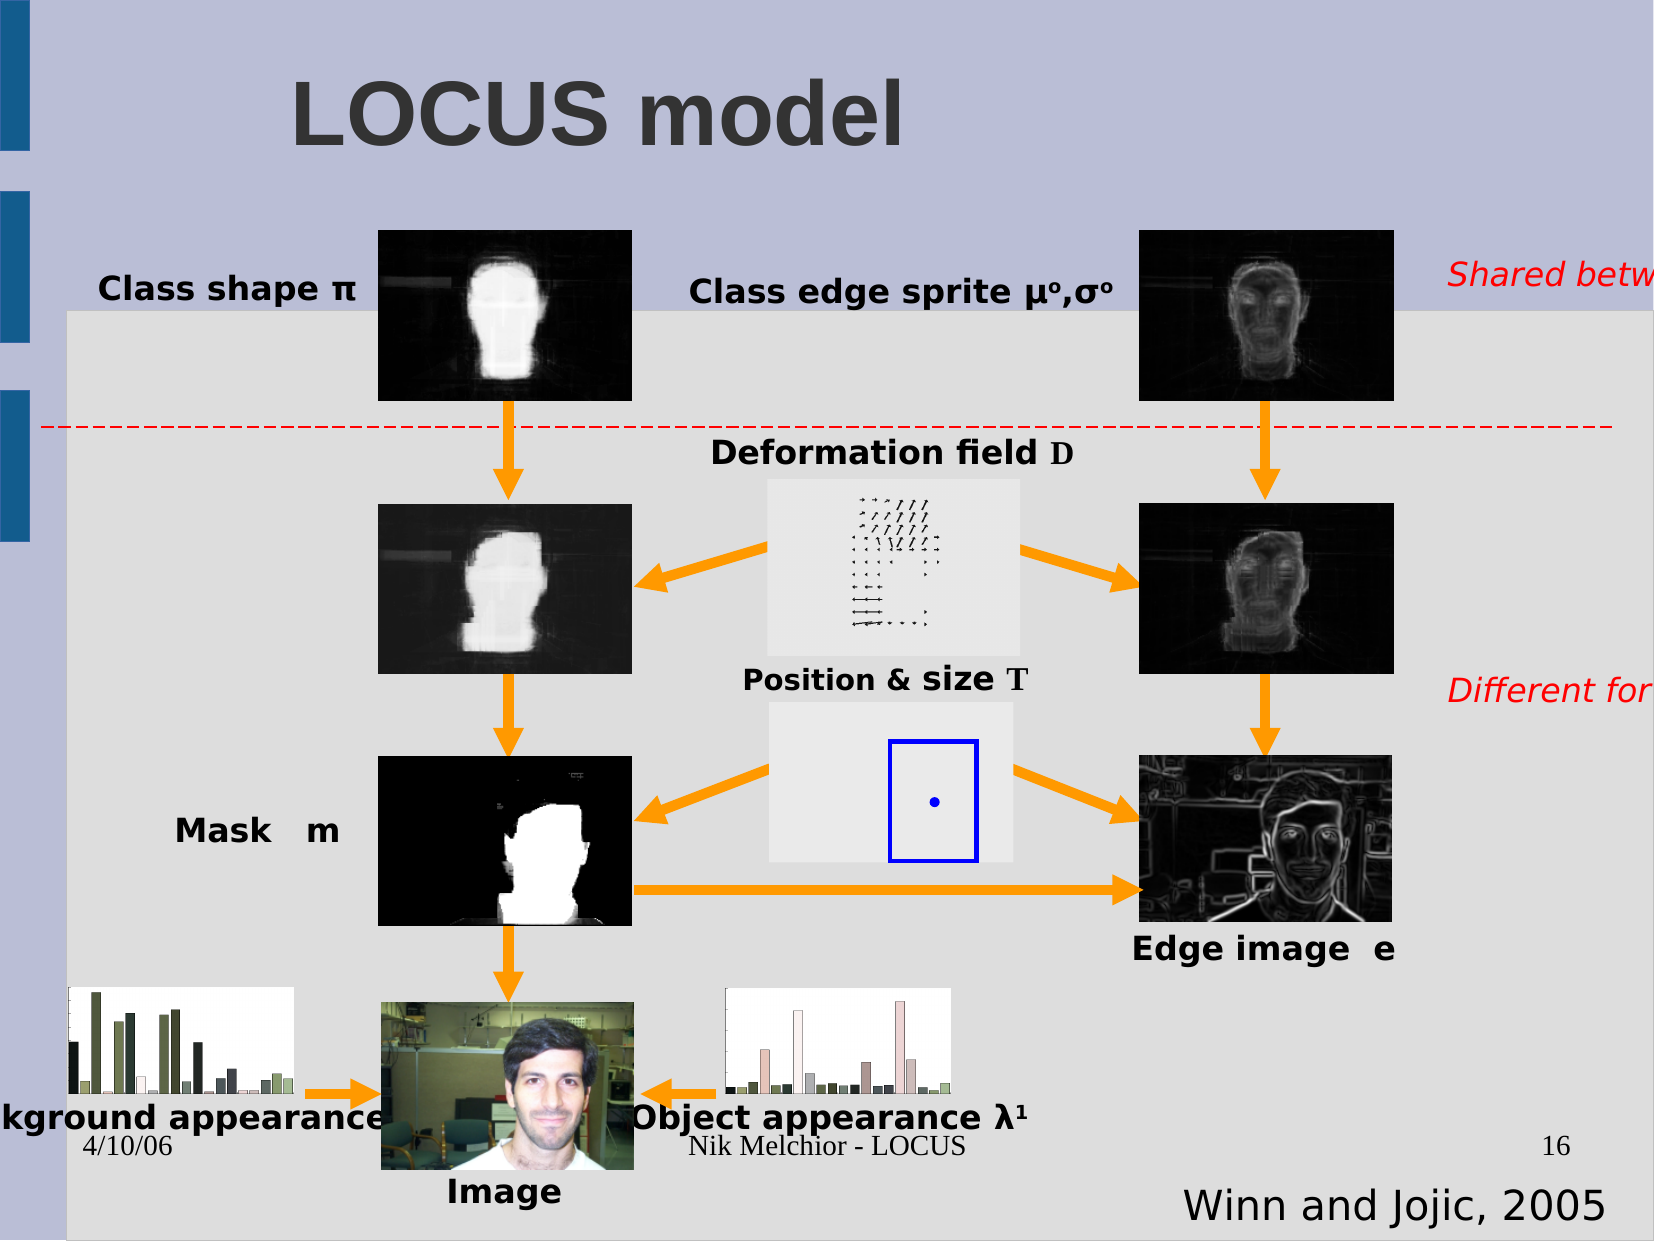

# LOCUS model
Shared between images
Class shape π
Class edge sprite μo,σo
Deformation field D
Position & size T
Different for each image
Mask m
Edge image e
Background appearance λ0
Object appearance λ1
4/10/06
Nik Melchior - LOCUS
16
Image
Winn and Jojic, 2005